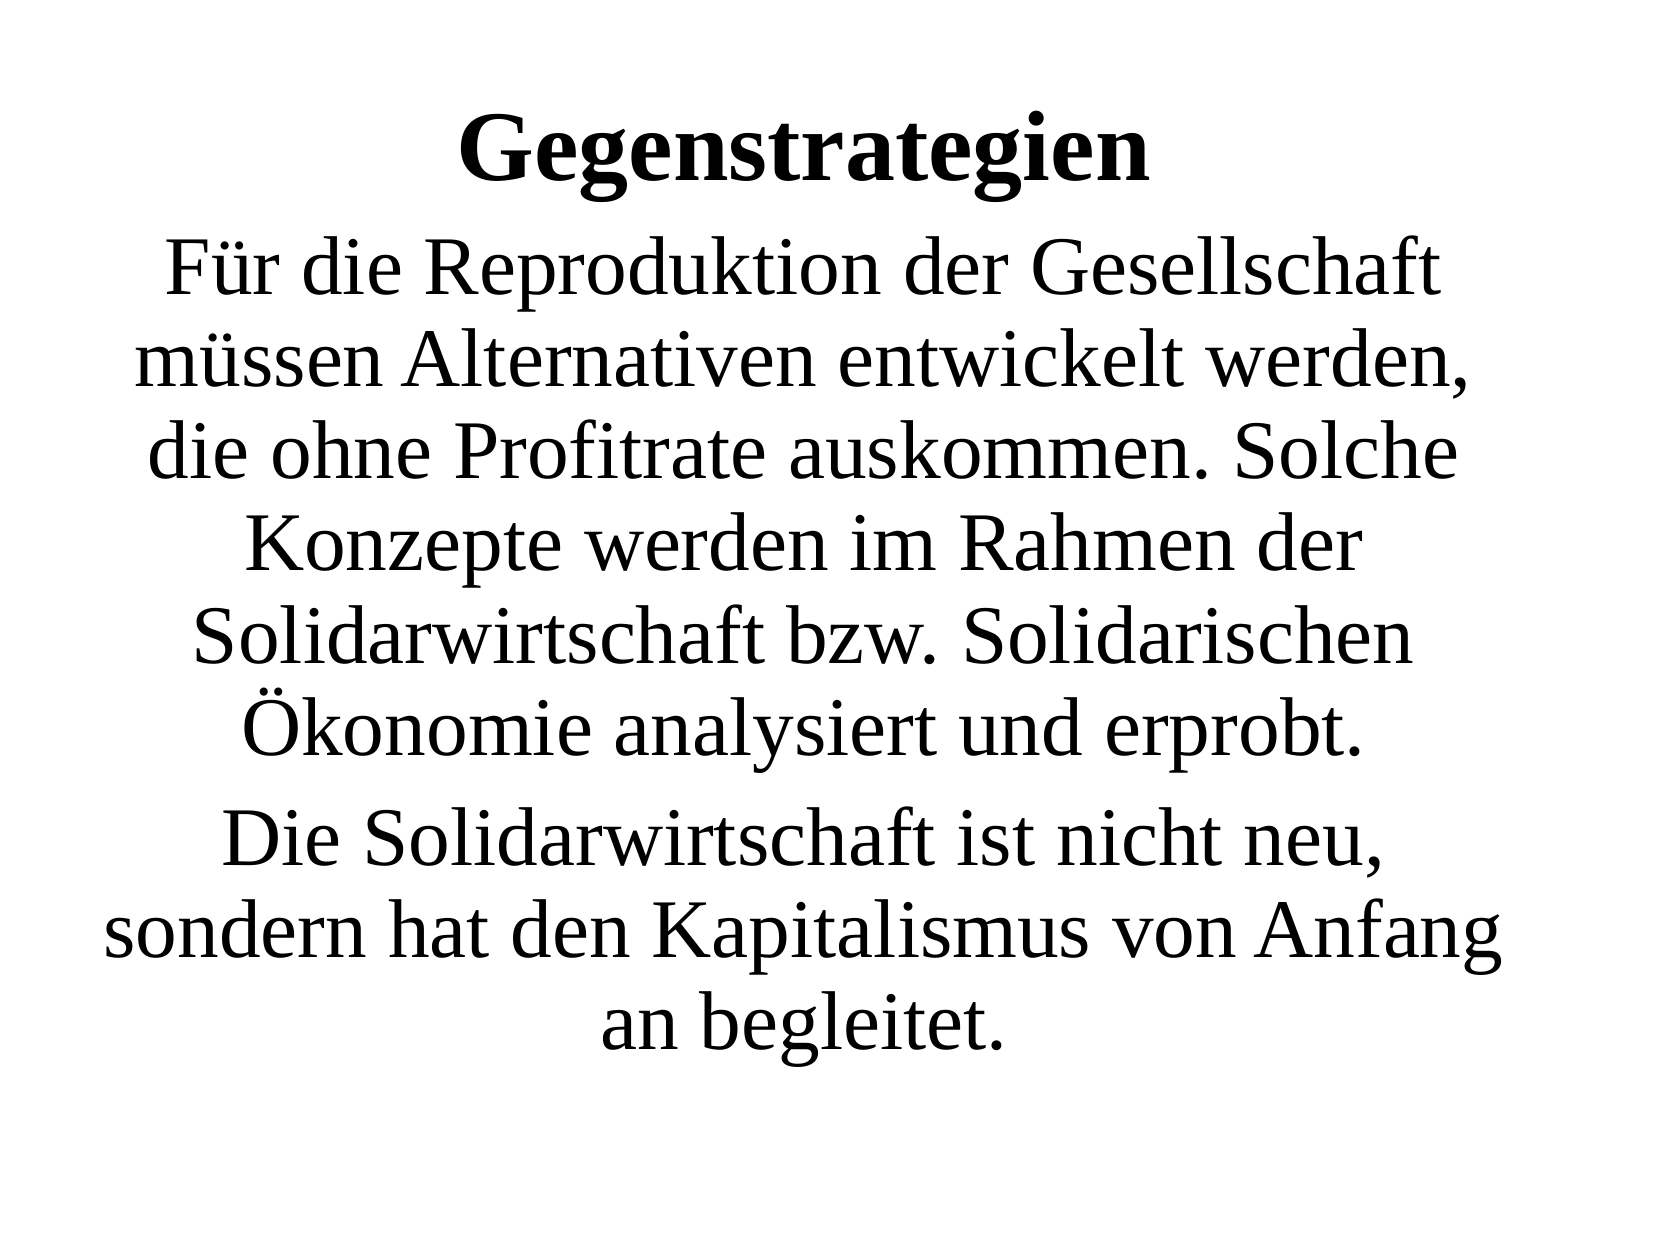

Gegenstrategien
Für die Reproduktion der Gesellschaft müssen Alternativen entwickelt werden, die ohne Profitrate auskommen. Solche Konzepte werden im Rahmen der Solidarwirtschaft bzw. Solidarischen Ökonomie analysiert und erprobt.
Die Solidarwirtschaft ist nicht neu, sondern hat den Kapitalismus von Anfang an begleitet.